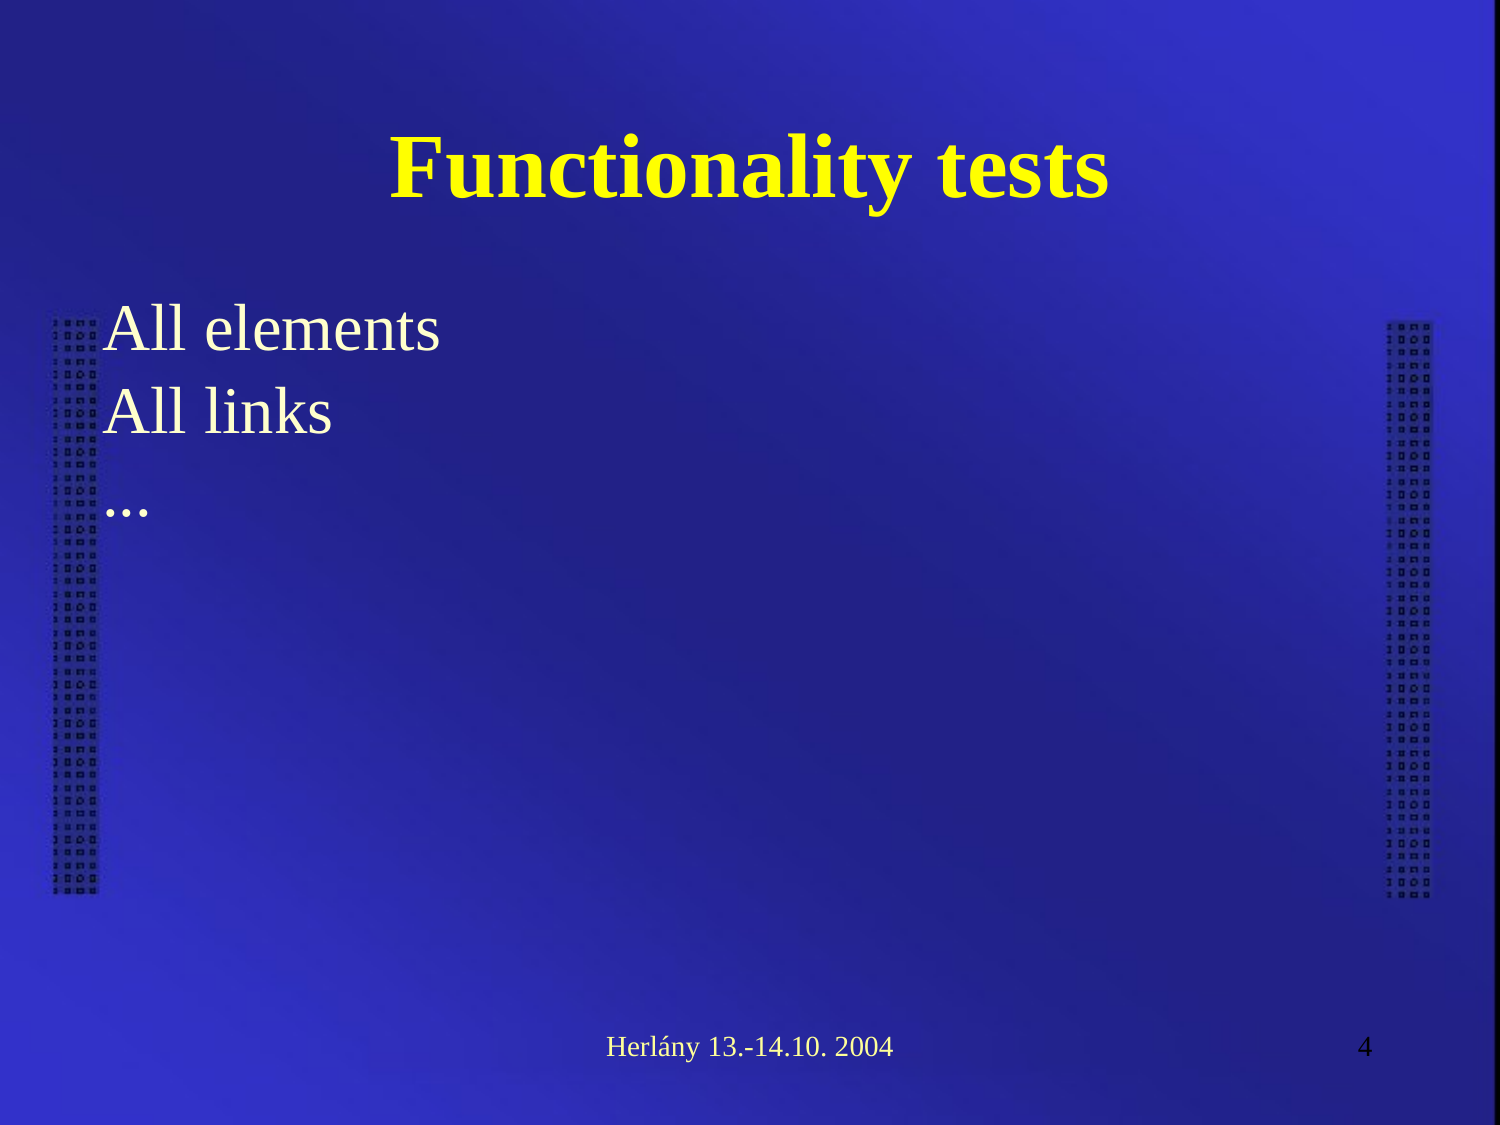

# Functionality tests
All elements
All links
...
Herlány 13.-14.10. 2004